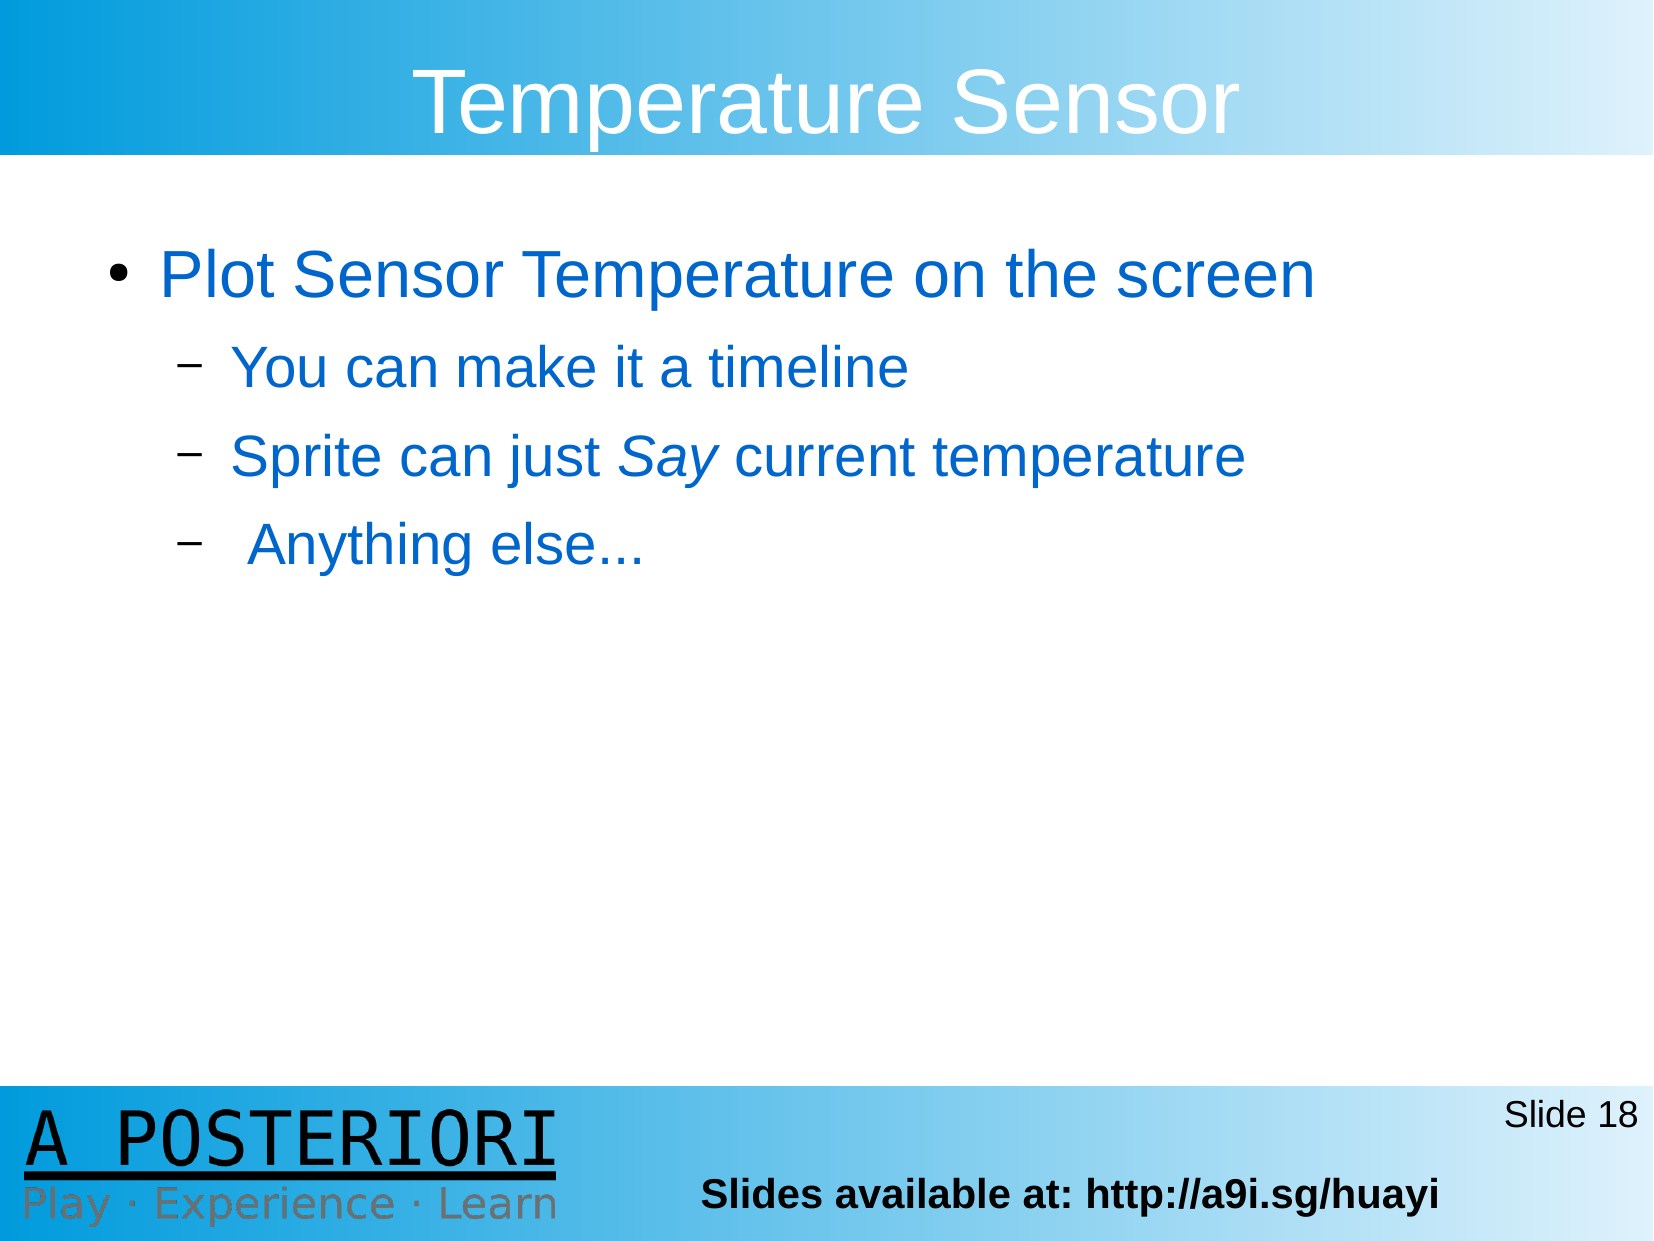

# Temperature Sensor
Plot Sensor Temperature on the screen
You can make it a timeline
Sprite can just Say current temperature
 Anything else...